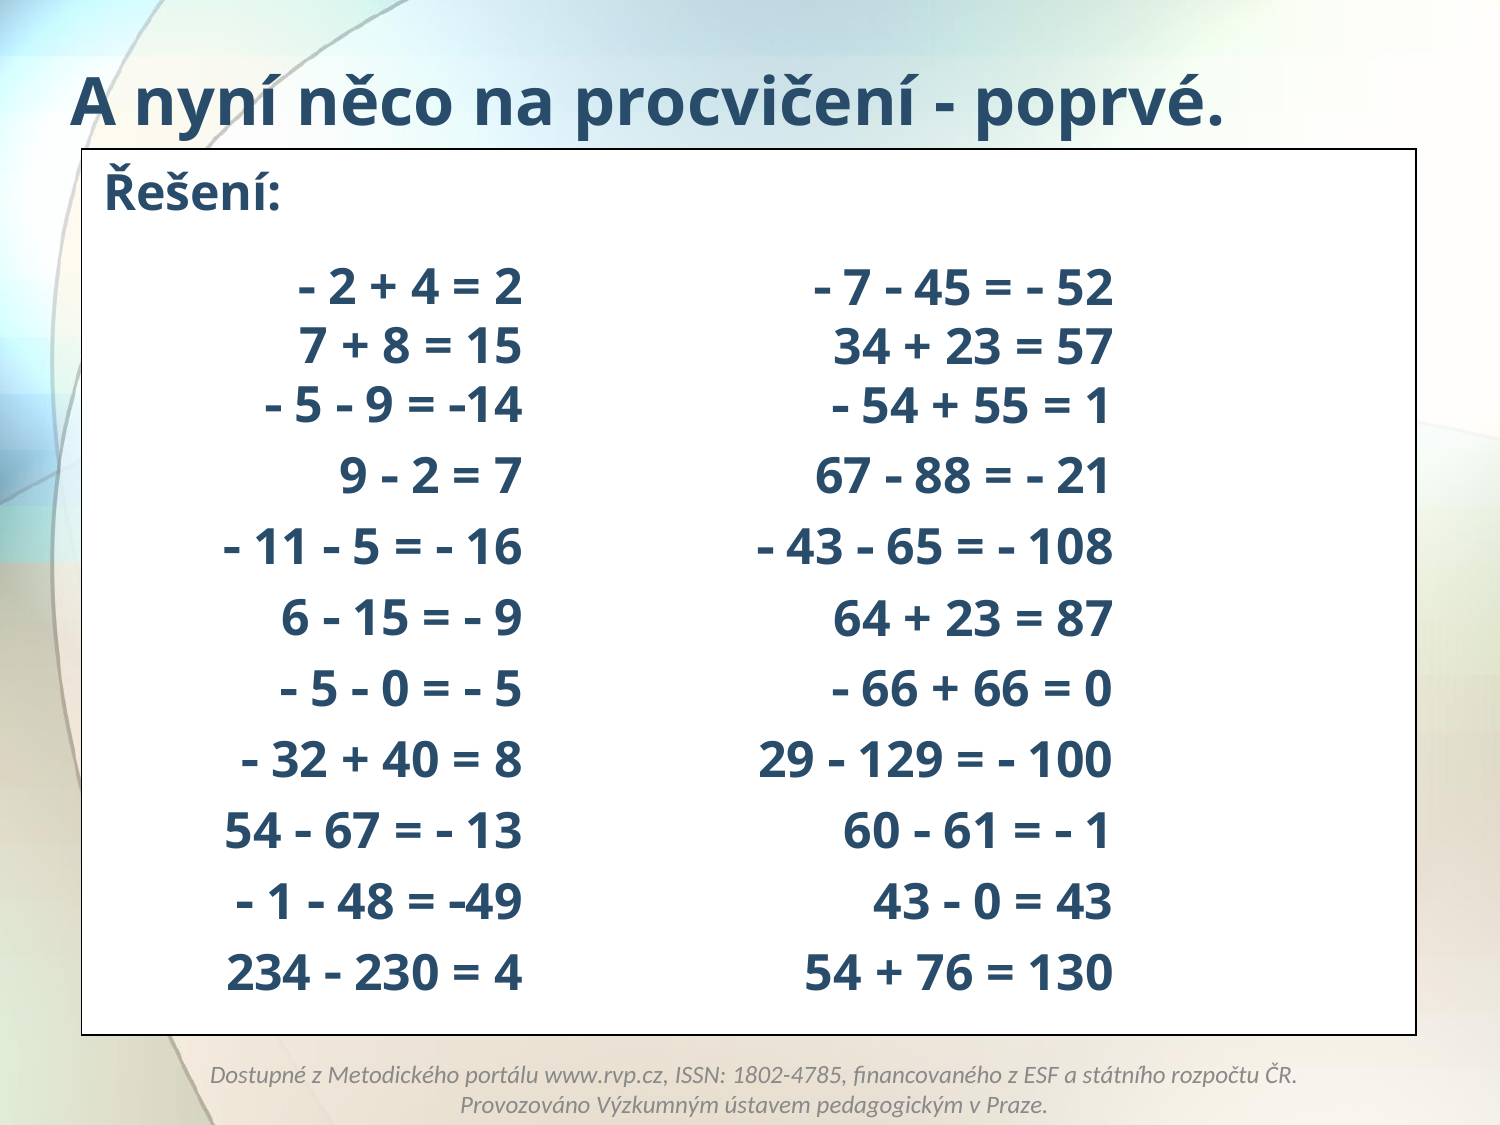

A nyní něco na procvičení - poprvé.
Řešení:
 2 + 4 = 2
 7  45 =  52
7 + 8 = 15
34 + 23 = 57
 5  9 = 14
 54 + 55 = 1
9  2 = 7
67  88 =  21
 11  5 =  16
 43  65 =  108
6  15 =  9
64 + 23 = 87
 5  0 =  5
 66 + 66 = 0
 32 + 40 = 8
29  129 =  100
54  67 =  13
60  61 =  1
 1  48 = 49
43  0 = 43
234  230 = 4
54 + 76 = 130